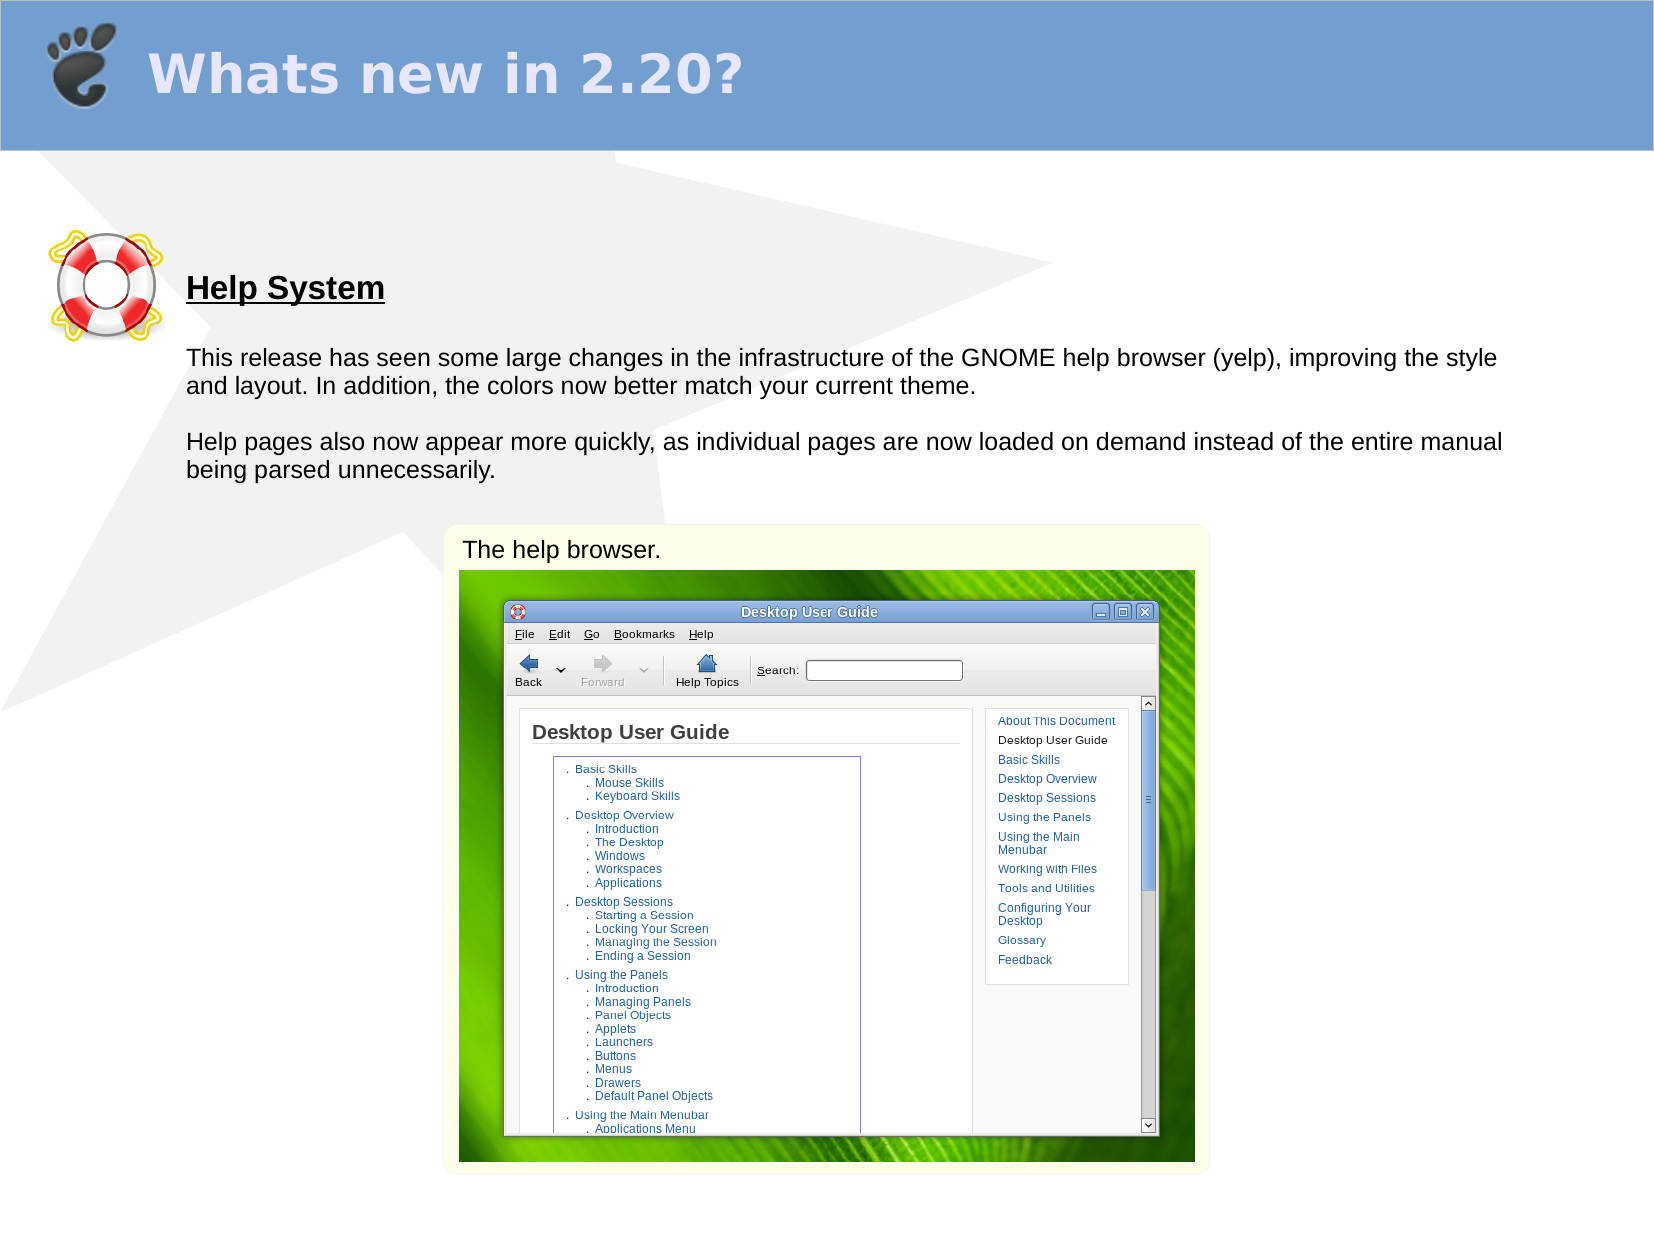

Whats new in 2.20?
#
Help System
This release has seen some large changes in the infrastructure of the GNOME help browser (yelp), improving the style and layout. In addition, the colors now better match your current theme.
Help pages also now appear more quickly, as individual pages are now loaded on demand instead of the entire manual being parsed unnecessarily.
The help browser.